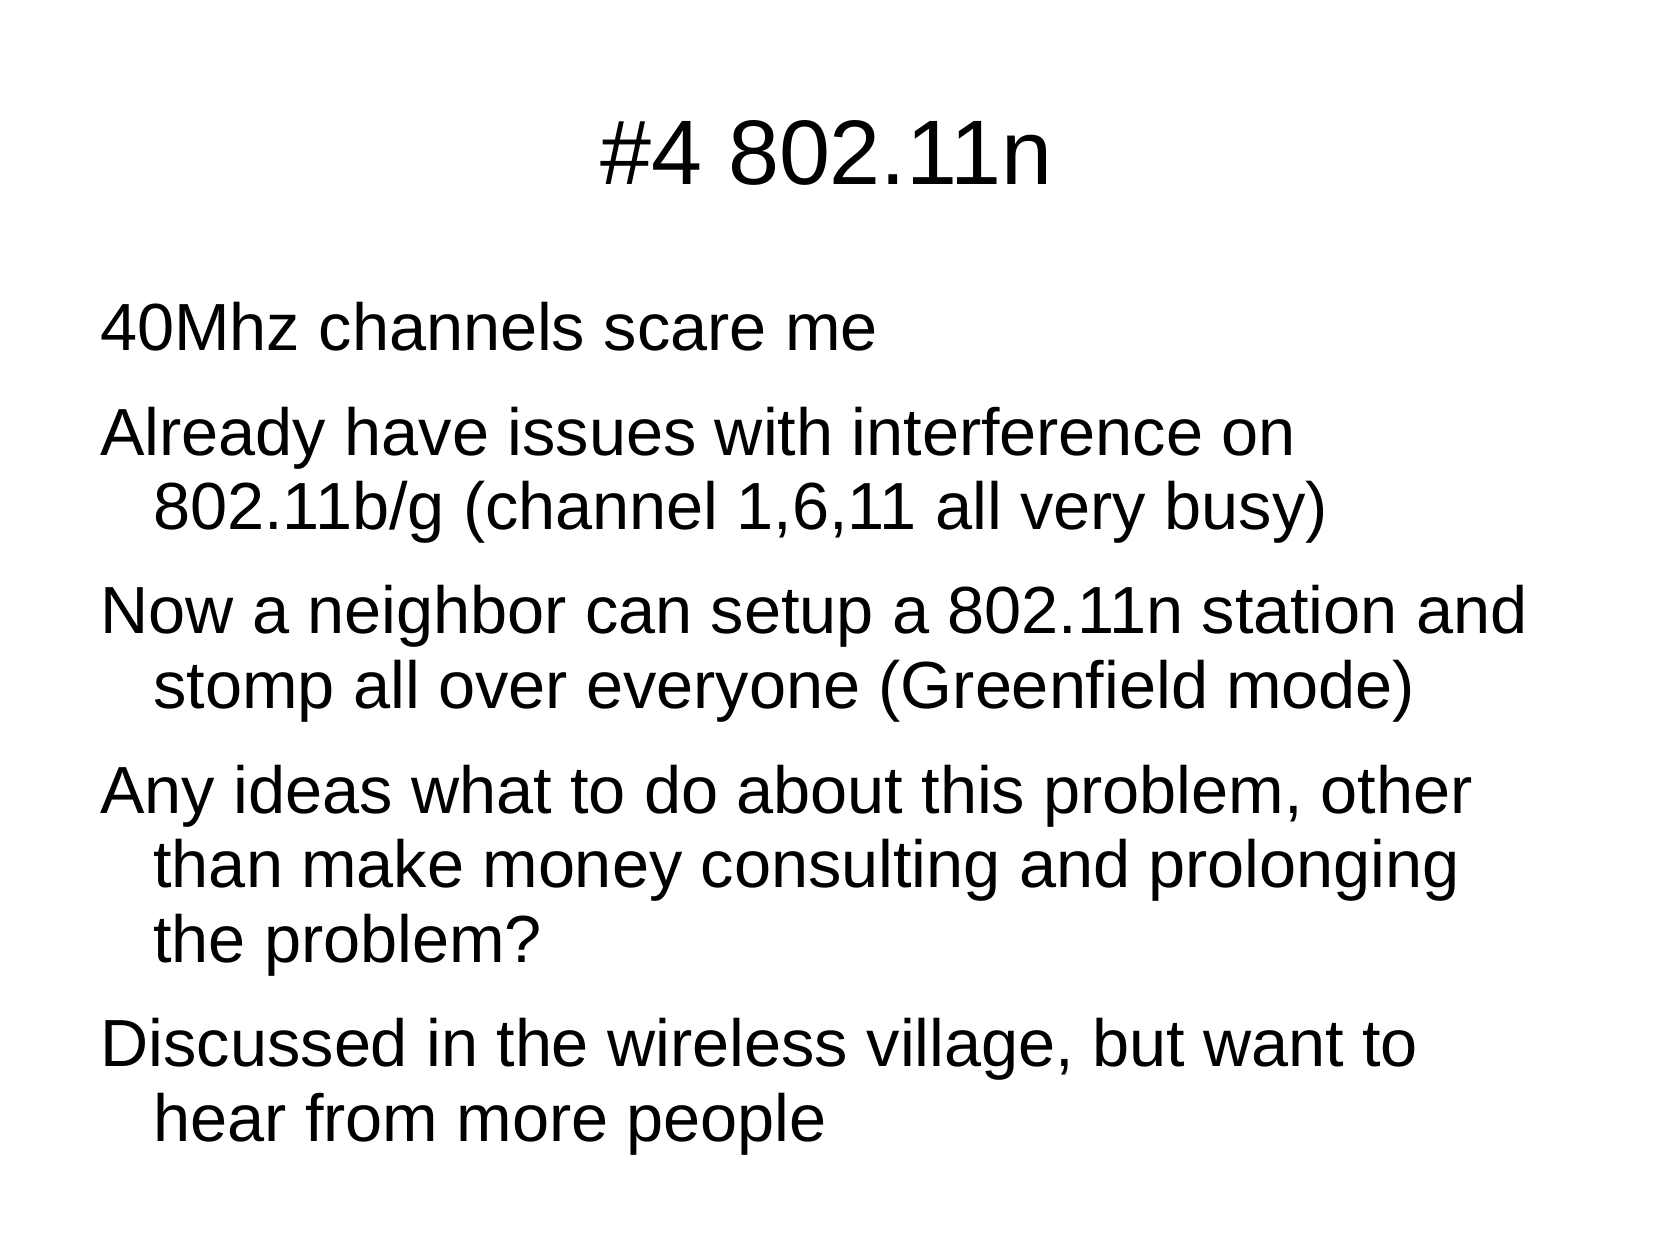

# #4 802.11n
40Mhz channels scare me
Already have issues with interference on 802.11b/g (channel 1,6,11 all very busy)
Now a neighbor can setup a 802.11n station and stomp all over everyone (Greenfield mode)
Any ideas what to do about this problem, other than make money consulting and prolonging the problem?
Discussed in the wireless village, but want to hear from more people